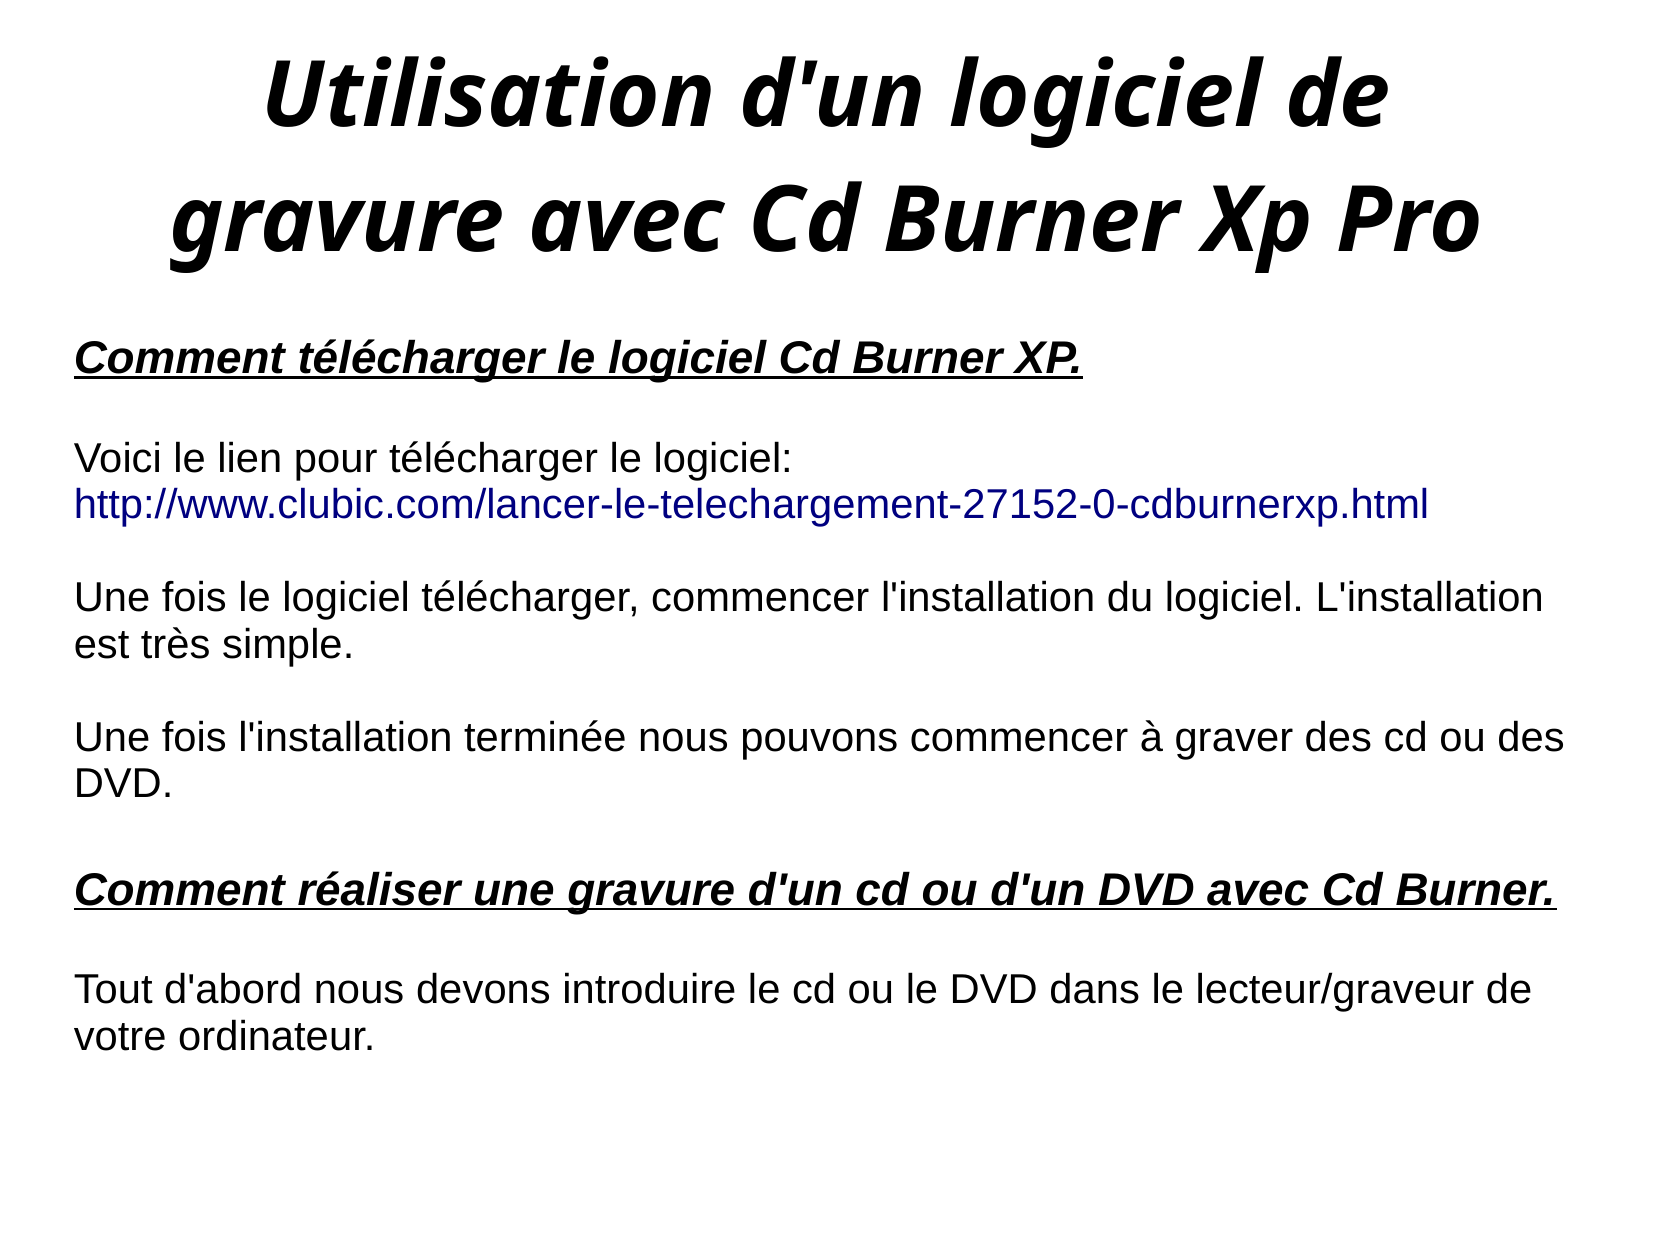

# Utilisation d'un logiciel de gravure avec Cd Burner Xp Pro
Comment télécharger le logiciel Cd Burner XP.
Voici le lien pour télécharger le logiciel:
http://www.clubic.com/lancer-le-telechargement-27152-0-cdburnerxp.html
Une fois le logiciel télécharger, commencer l'installation du logiciel. L'installation est très simple.
Une fois l'installation terminée nous pouvons commencer à graver des cd ou des DVD.
Comment réaliser une gravure d'un cd ou d'un DVD avec Cd Burner.
Tout d'abord nous devons introduire le cd ou le DVD dans le lecteur/graveur de votre ordinateur.